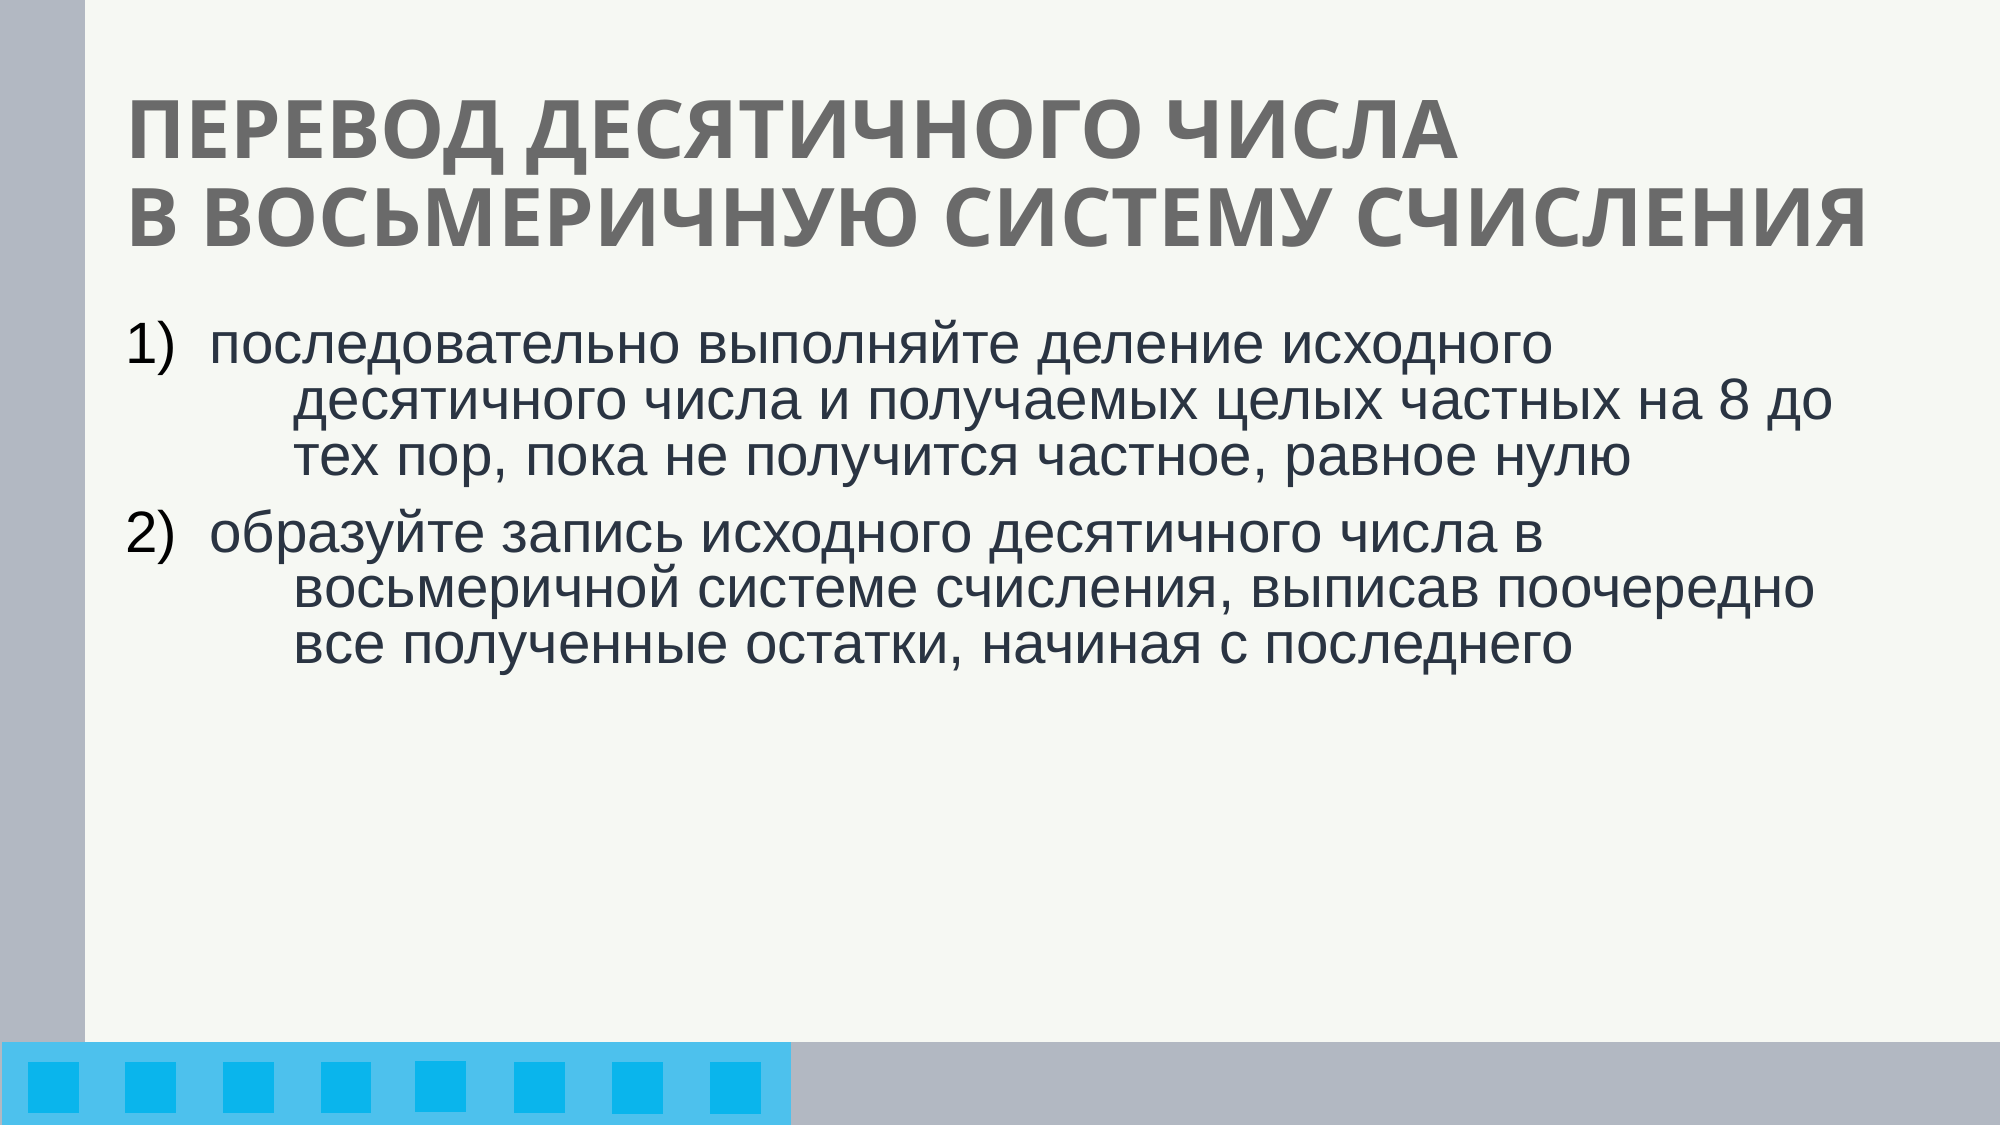

# ПЕРЕВОД ДЕСЯТИЧНОГО ЧИСЛА В ВОСЬМЕРИЧНУЮ СИСТЕМУ СЧИСЛЕНИЯ
последовательно выполняйте деление исходного десятичного числа и получаемых целых частных на 8 до тех пор, пока не получится частное, равное нулю
образуйте запись исходного десятичного числа в восьмеричной системе счисления, выписав поочередно все полученные остатки, начиная с последнего